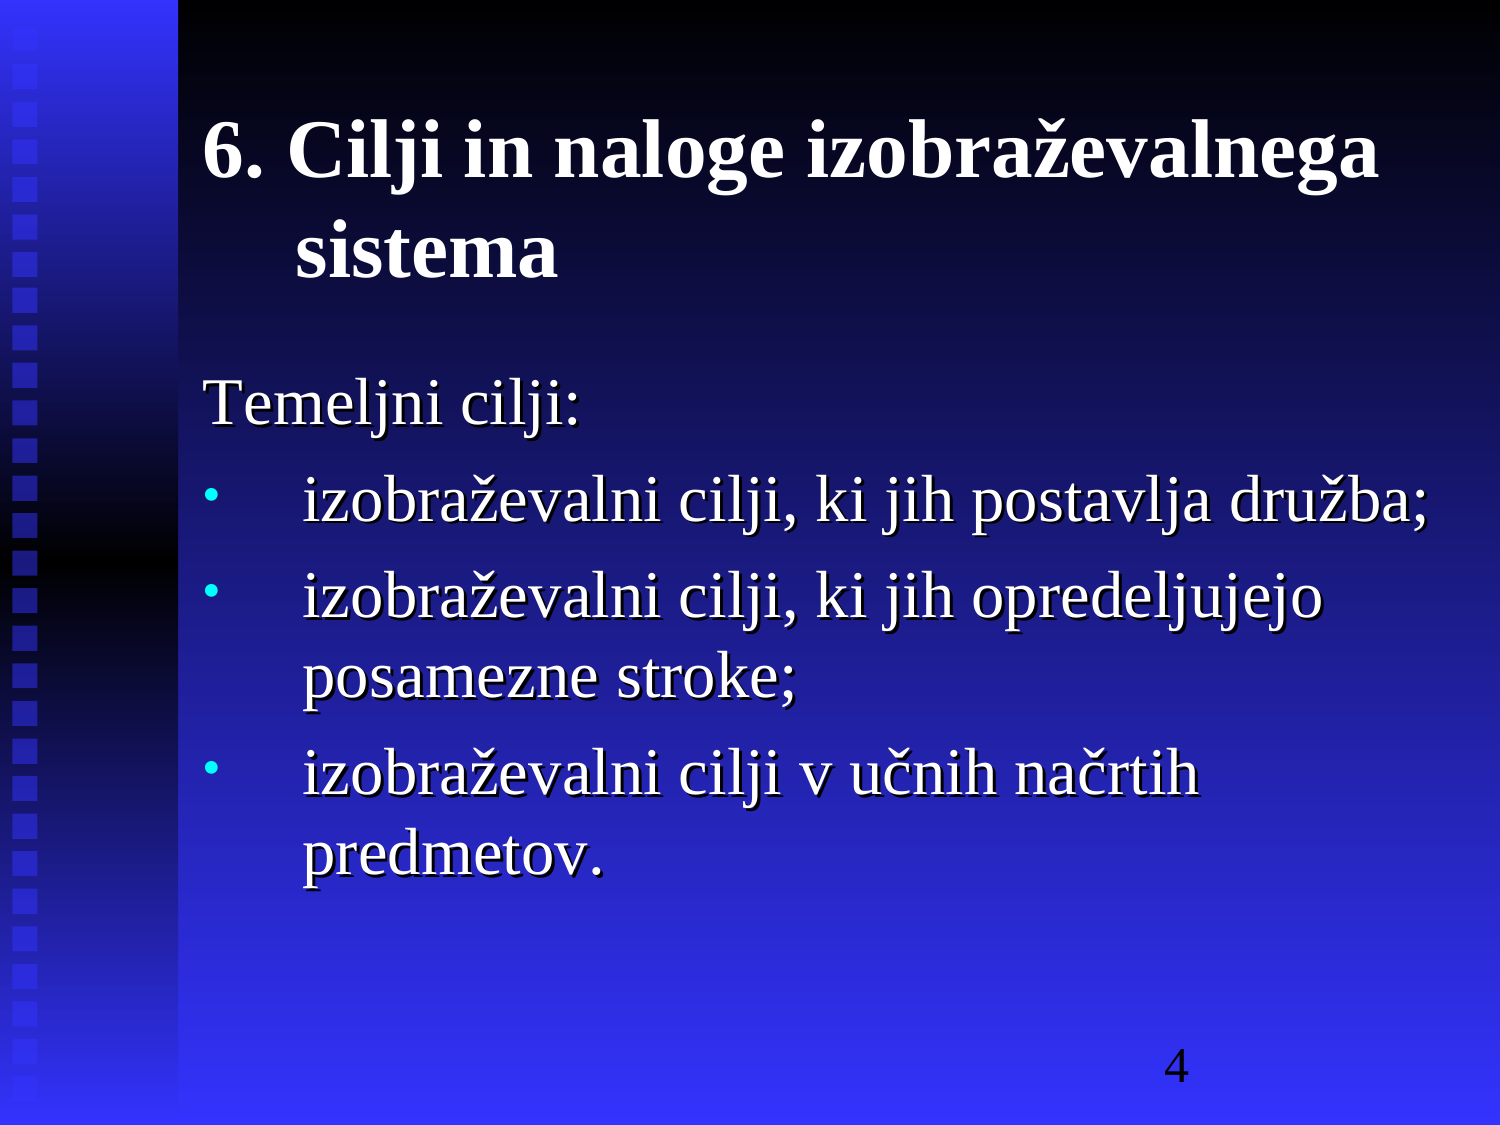

# 6. Cilji in naloge izobraževalnega sistema
Temeljni cilji:
izobraževalni cilji, ki jih postavlja družba;
izobraževalni cilji, ki jih opredeljujejo posamezne stroke;
izobraževalni cilji v učnih načrtih predmetov.
4